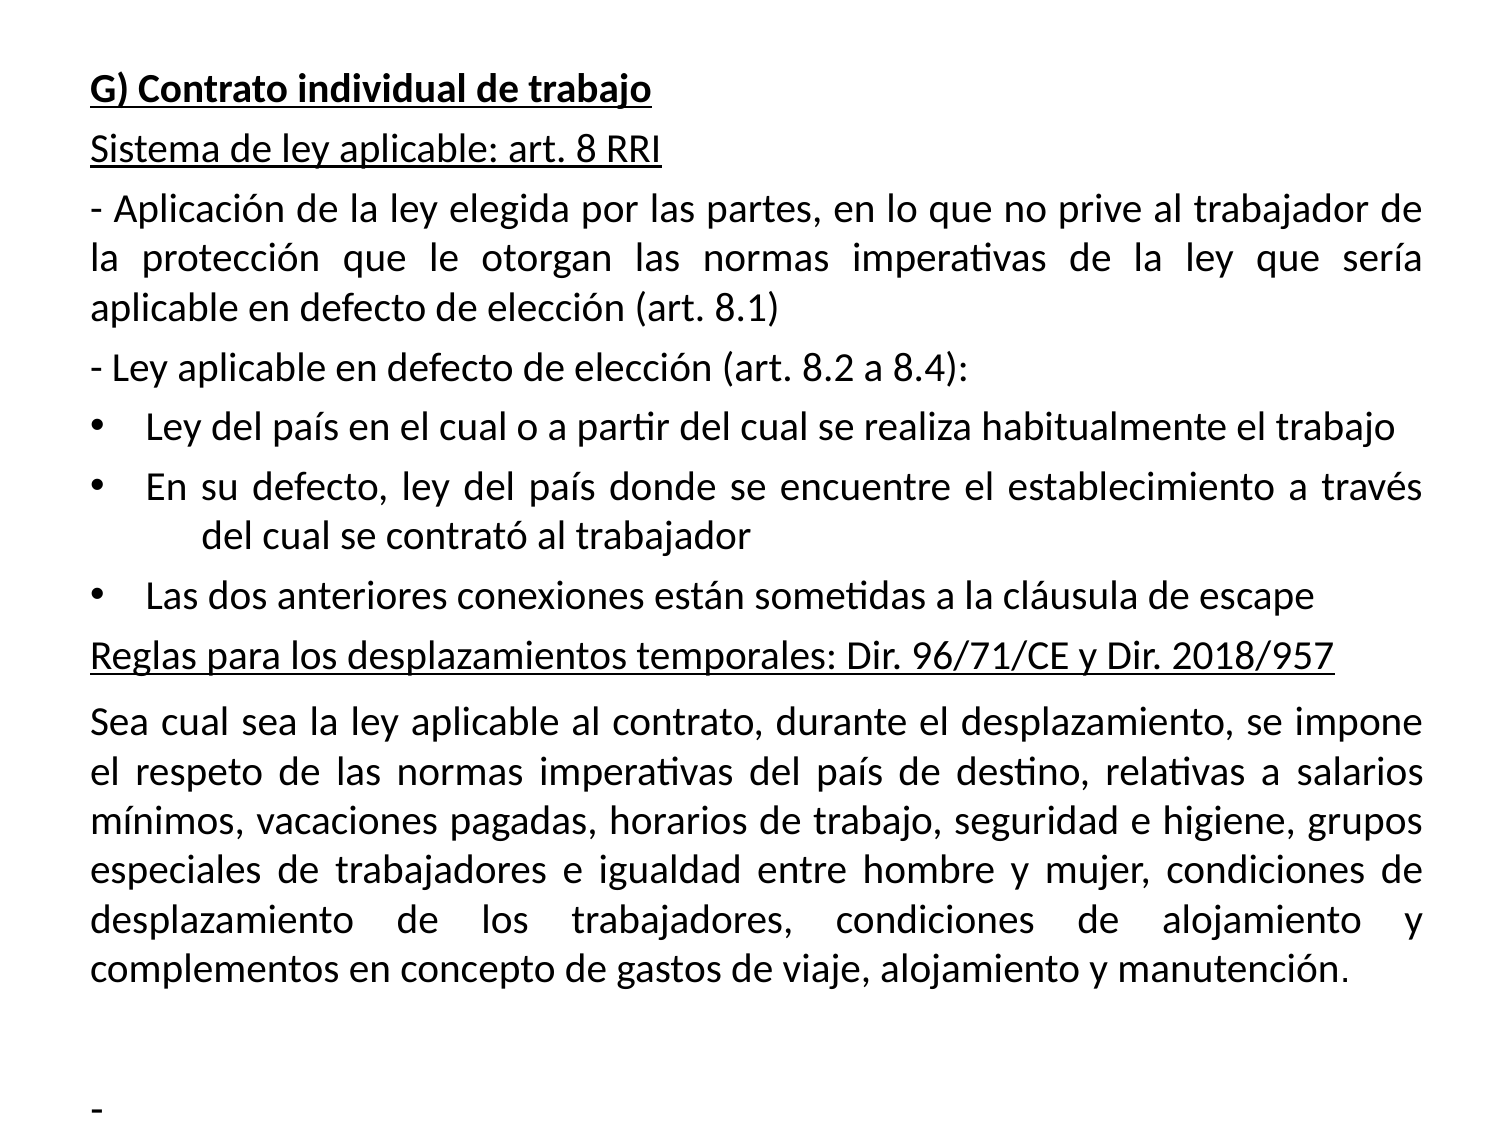

# G) Contrato individual de trabajo
Sistema de ley aplicable: art. 8 RRI
- Aplicación de la ley elegida por las partes, en lo que no prive al trabajador de la protección que le otorgan las normas imperativas de la ley que sería aplicable en defecto de elección (art. 8.1)
- Ley aplicable en defecto de elección (art. 8.2 a 8.4):
Ley del país en el cual o a partir del cual se realiza habitualmente el trabajo
En su defecto, ley del país donde se encuentre el establecimiento a través del cual se contrató al trabajador
Las dos anteriores conexiones están sometidas a la cláusula de escape
Reglas para los desplazamientos temporales: Dir. 96/71/CE y Dir. 2018/957
Sea cual sea la ley aplicable al contrato, durante el desplazamiento, se impone el respeto de las normas imperativas del país de destino, relativas a salarios mínimos, vacaciones pagadas, horarios de trabajo, seguridad e higiene, grupos especiales de trabajadores e igualdad entre hombre y mujer, condiciones de desplazamiento de los trabajadores, condiciones de alojamiento y complementos en concepto de gastos de viaje, alojamiento y manutención.